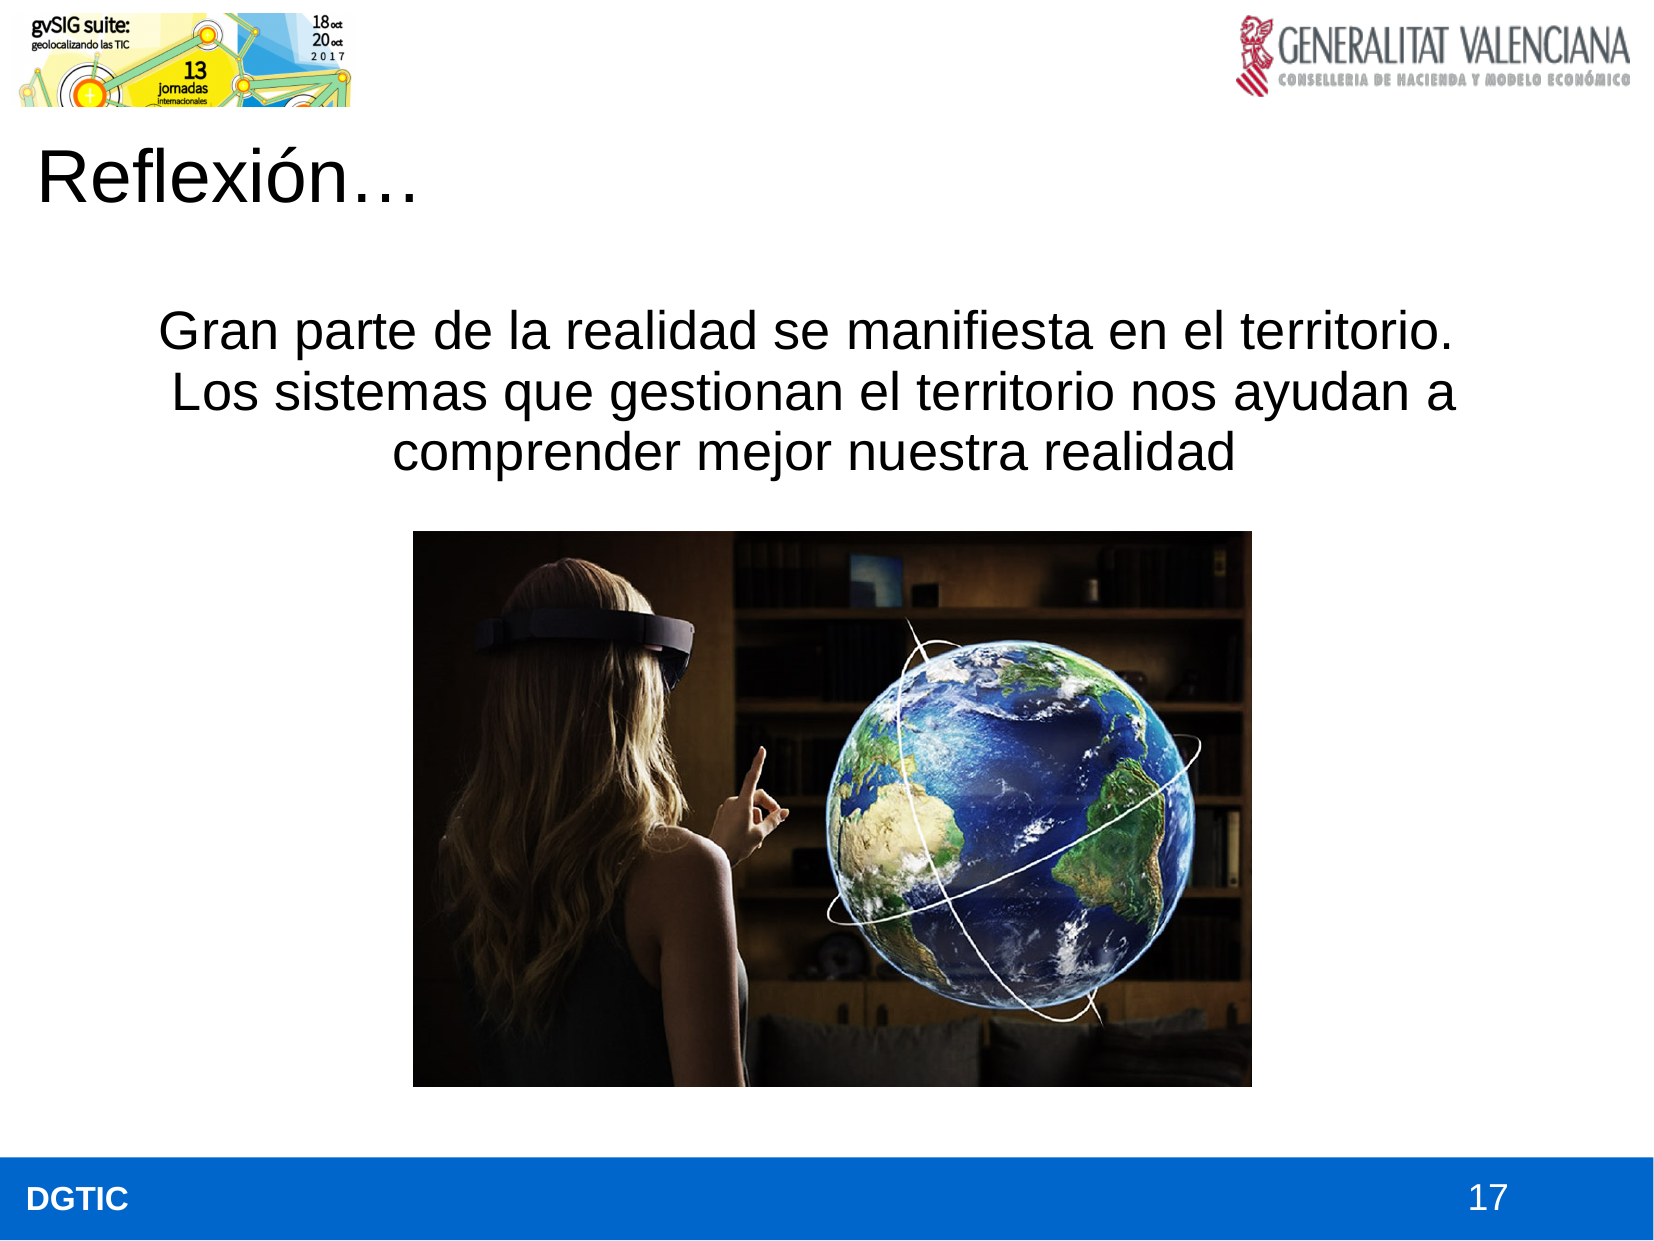

# Reflexión…
Gran parte de la realidad se manifiesta en el territorio.
Los sistemas que gestionan el territorio nos ayudan a comprender mejor nuestra realidad